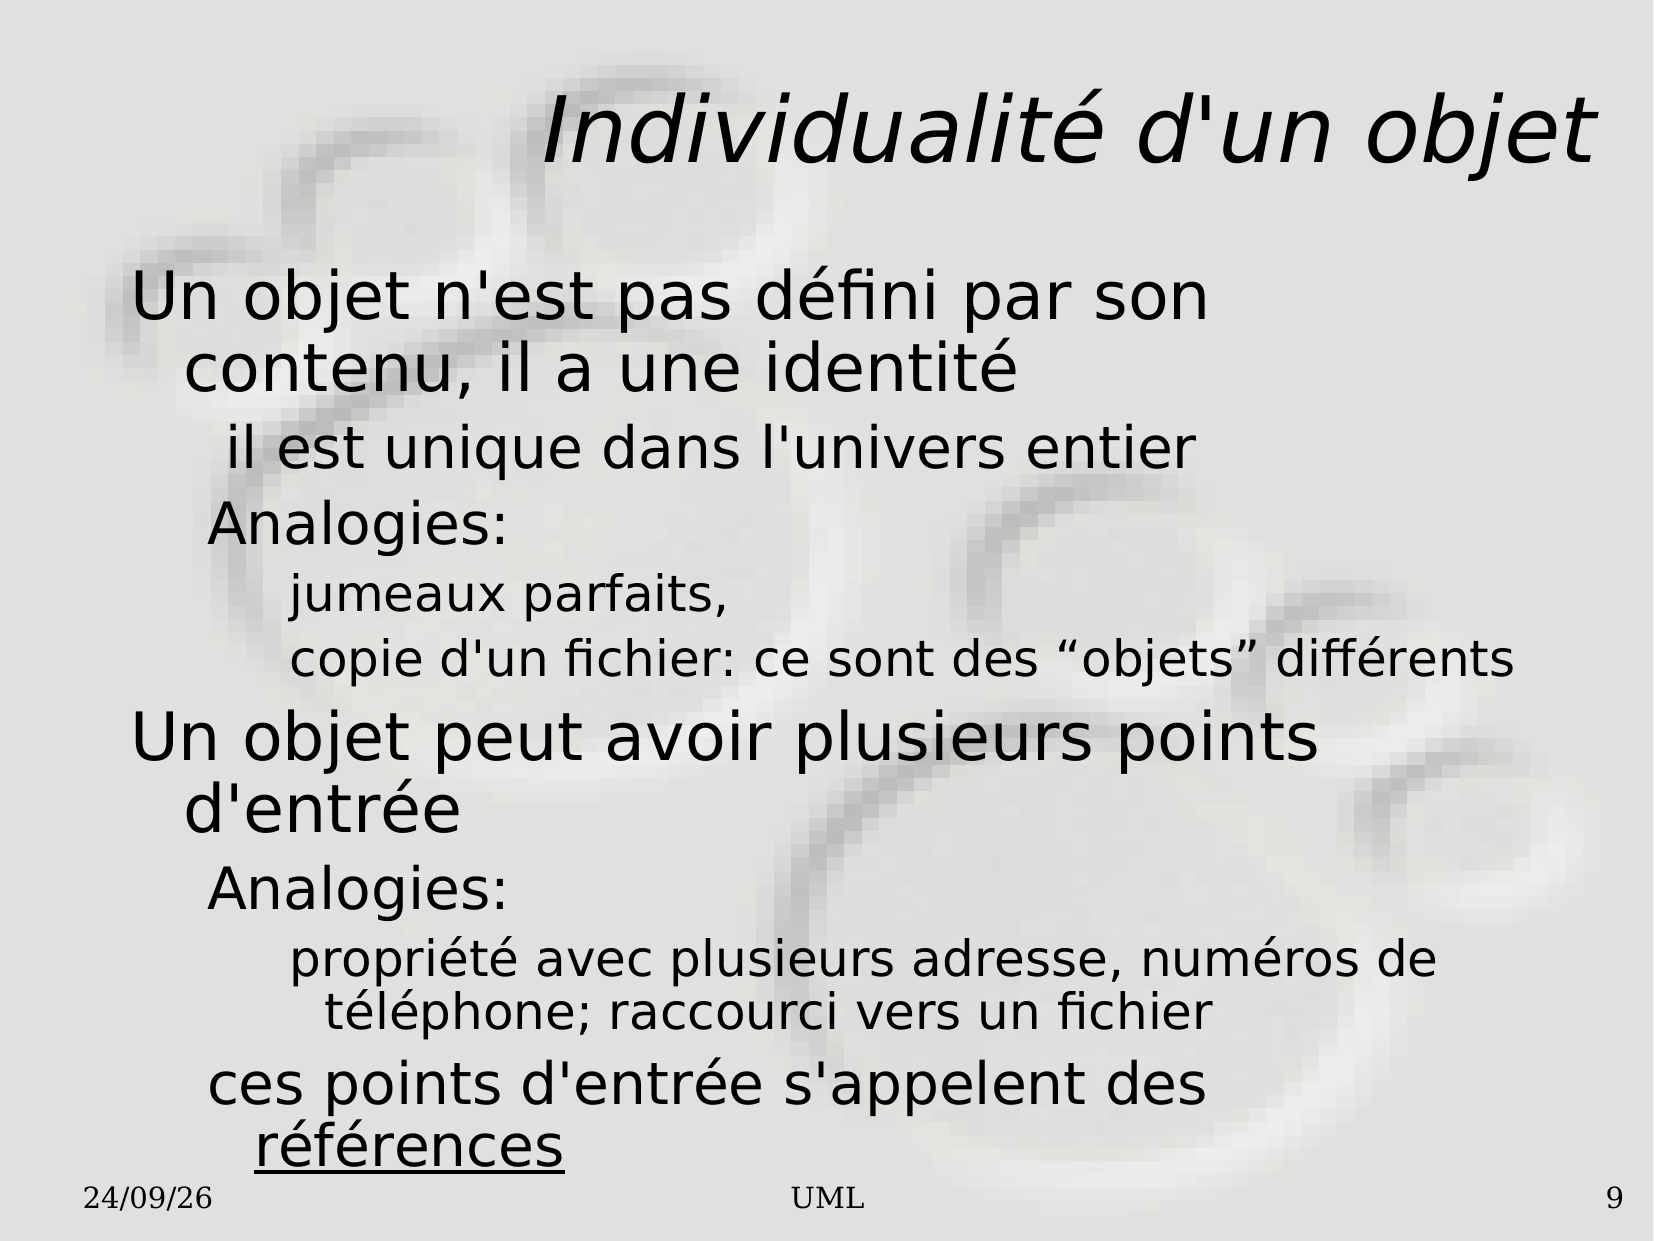

# Individualité d'un objet
Un objet n'est pas défini par son contenu, il a une identité
 il est unique dans l'univers entier
Analogies:
jumeaux parfaits,
copie d'un fichier: ce sont des “objets” différents
Un objet peut avoir plusieurs points d'entrée
Analogies:
propriété avec plusieurs adresse, numéros de téléphone; raccourci vers un fichier
ces points d'entrée s'appelent des références
UML
9